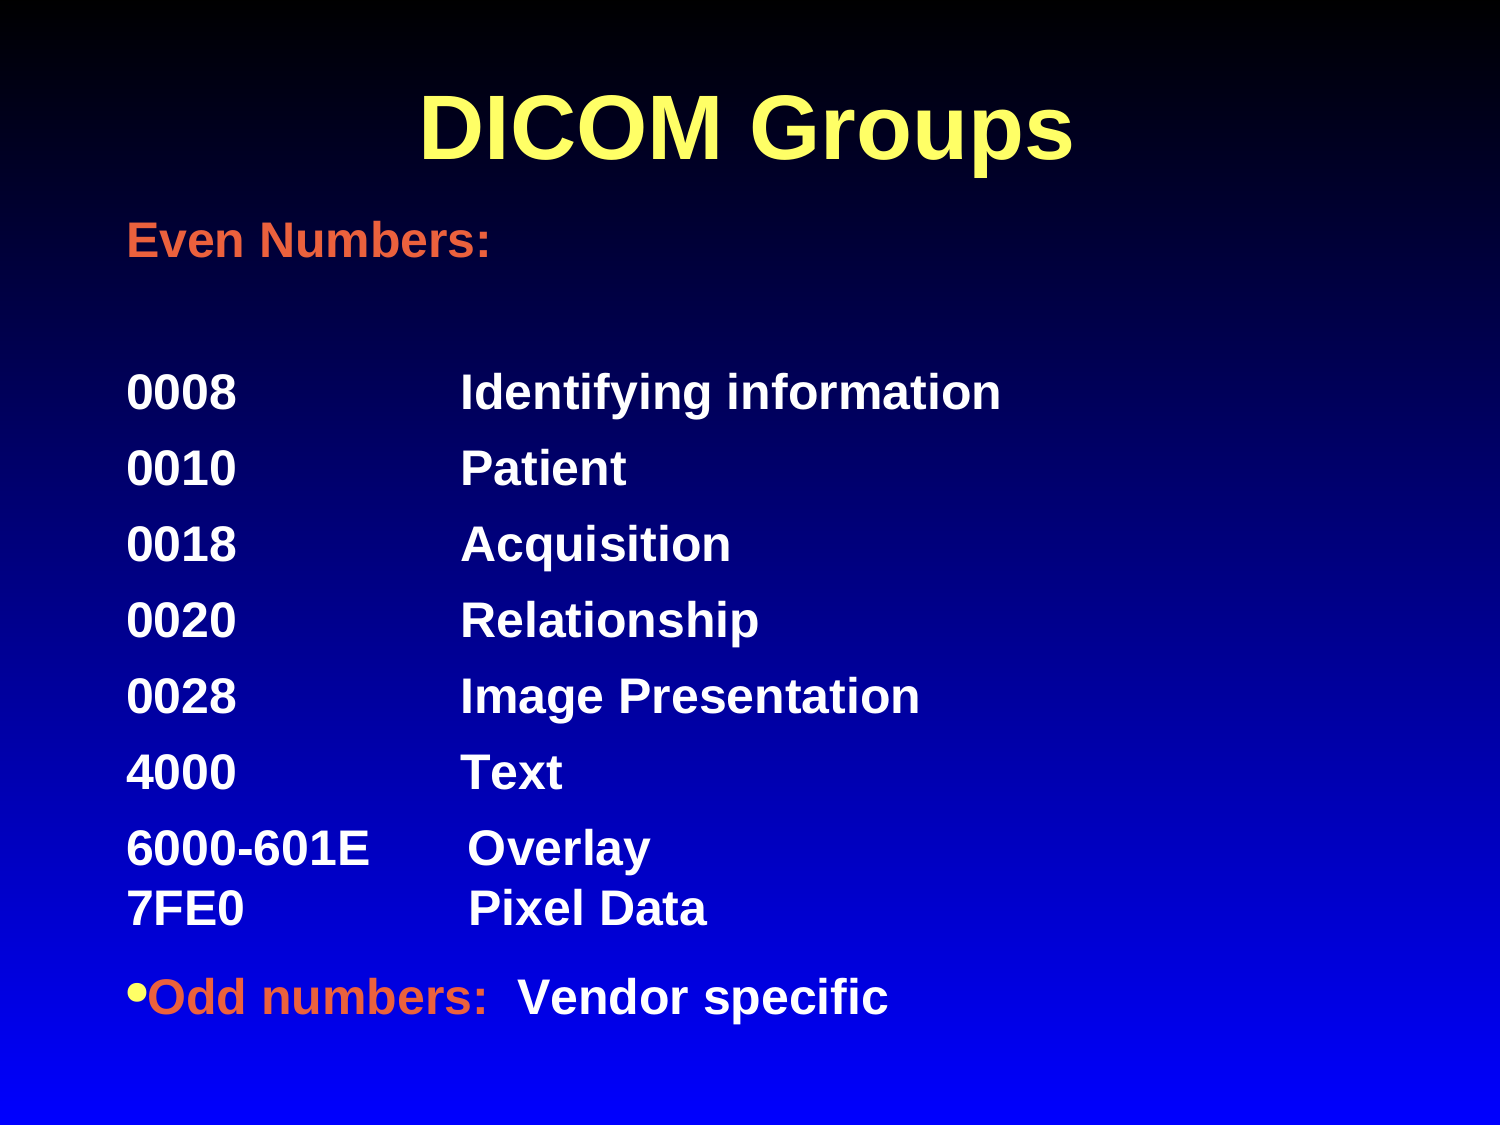

# DICOM Groups
Even Numbers:
0008 Identifying information
0010 Patient
0018 Acquisition
0020 Relationship
0028 Image Presentation
4000 Text
6000-601E Overlay
7FE0 Pixel Data
Odd numbers: Vendor specific